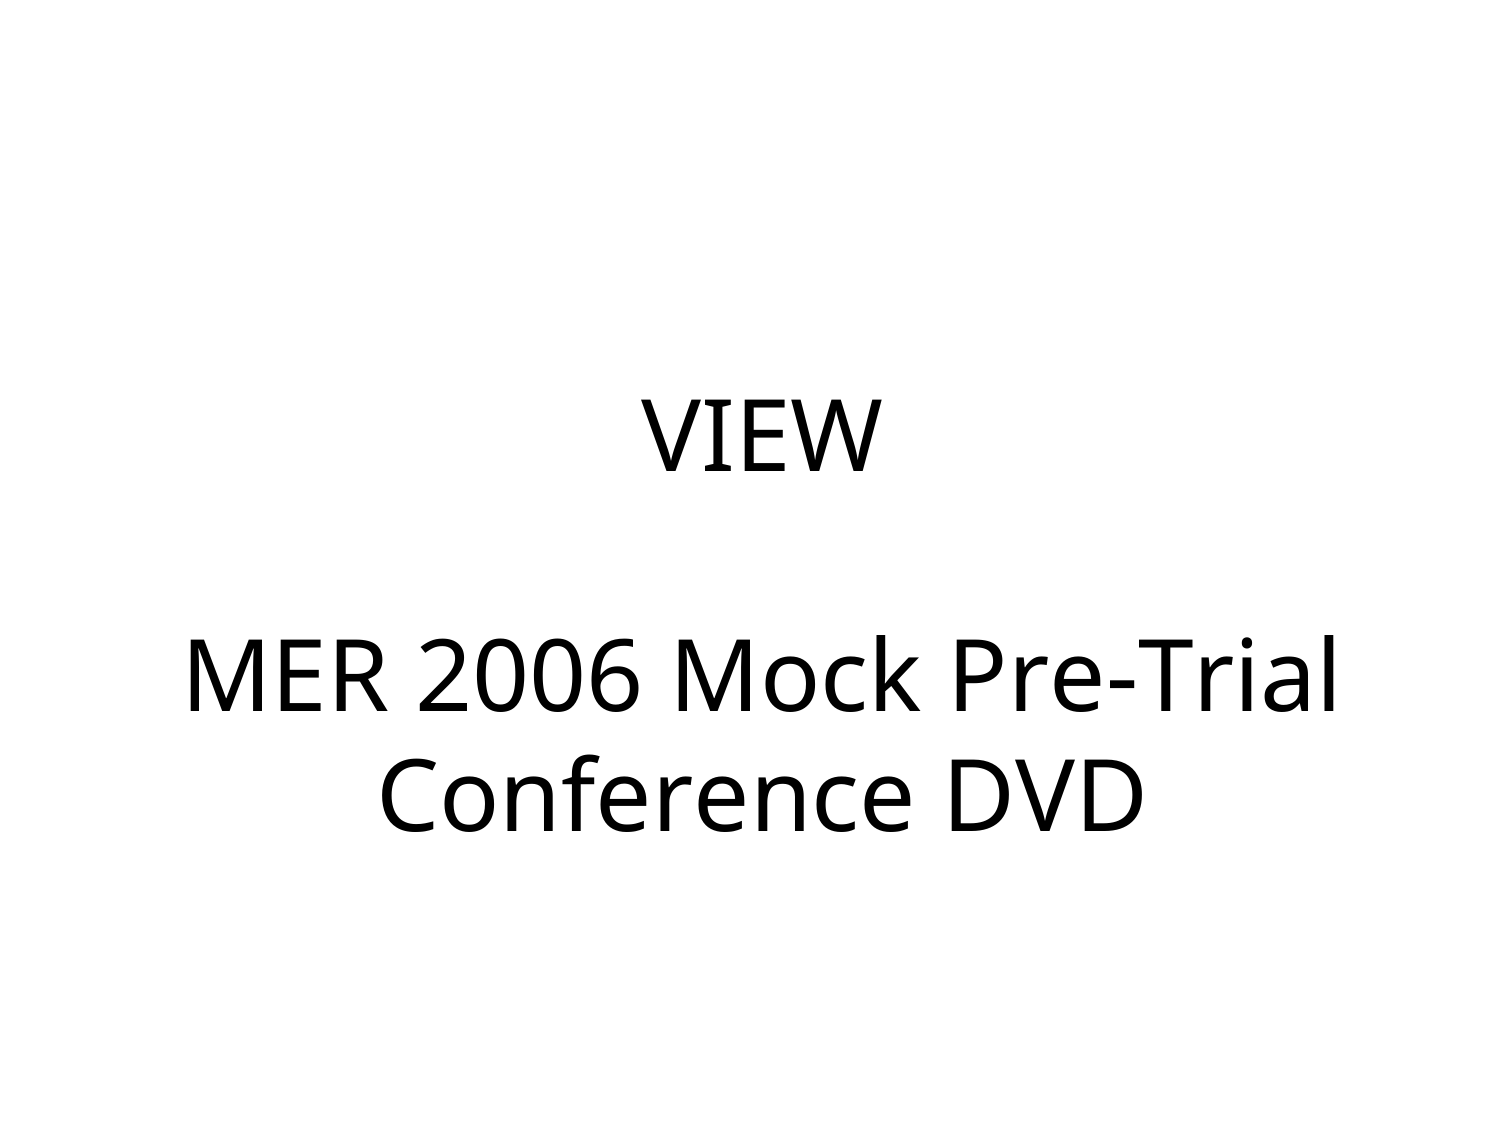

# VIEW MER 2006 Mock Pre-Trial Conference DVD